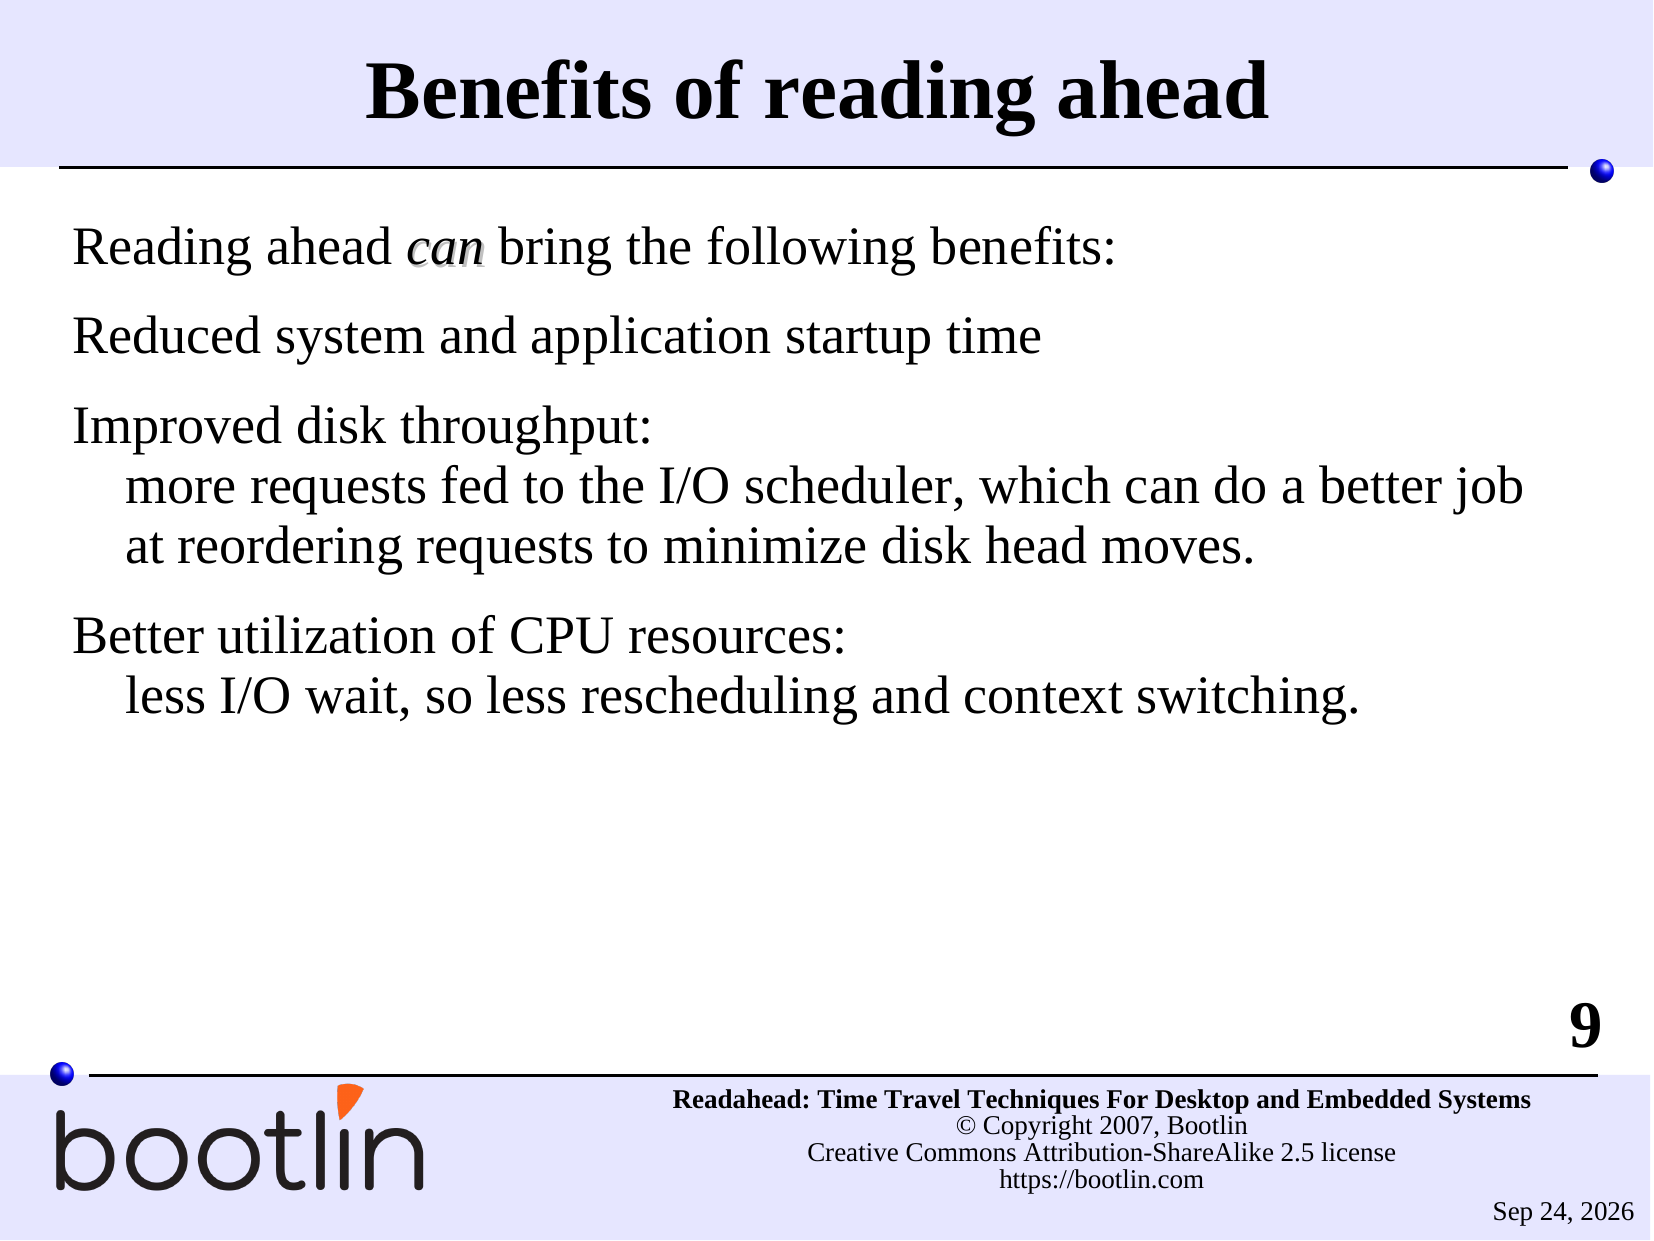

# Benefits of reading ahead
Reading ahead can bring the following benefits:
Reduced system and application startup time
Improved disk throughput:
more requests fed to the I/O scheduler, which can do a better job at reordering requests to minimize disk head moves.
Better utilization of CPU resources:
less I/O wait, so less rescheduling and context switching.